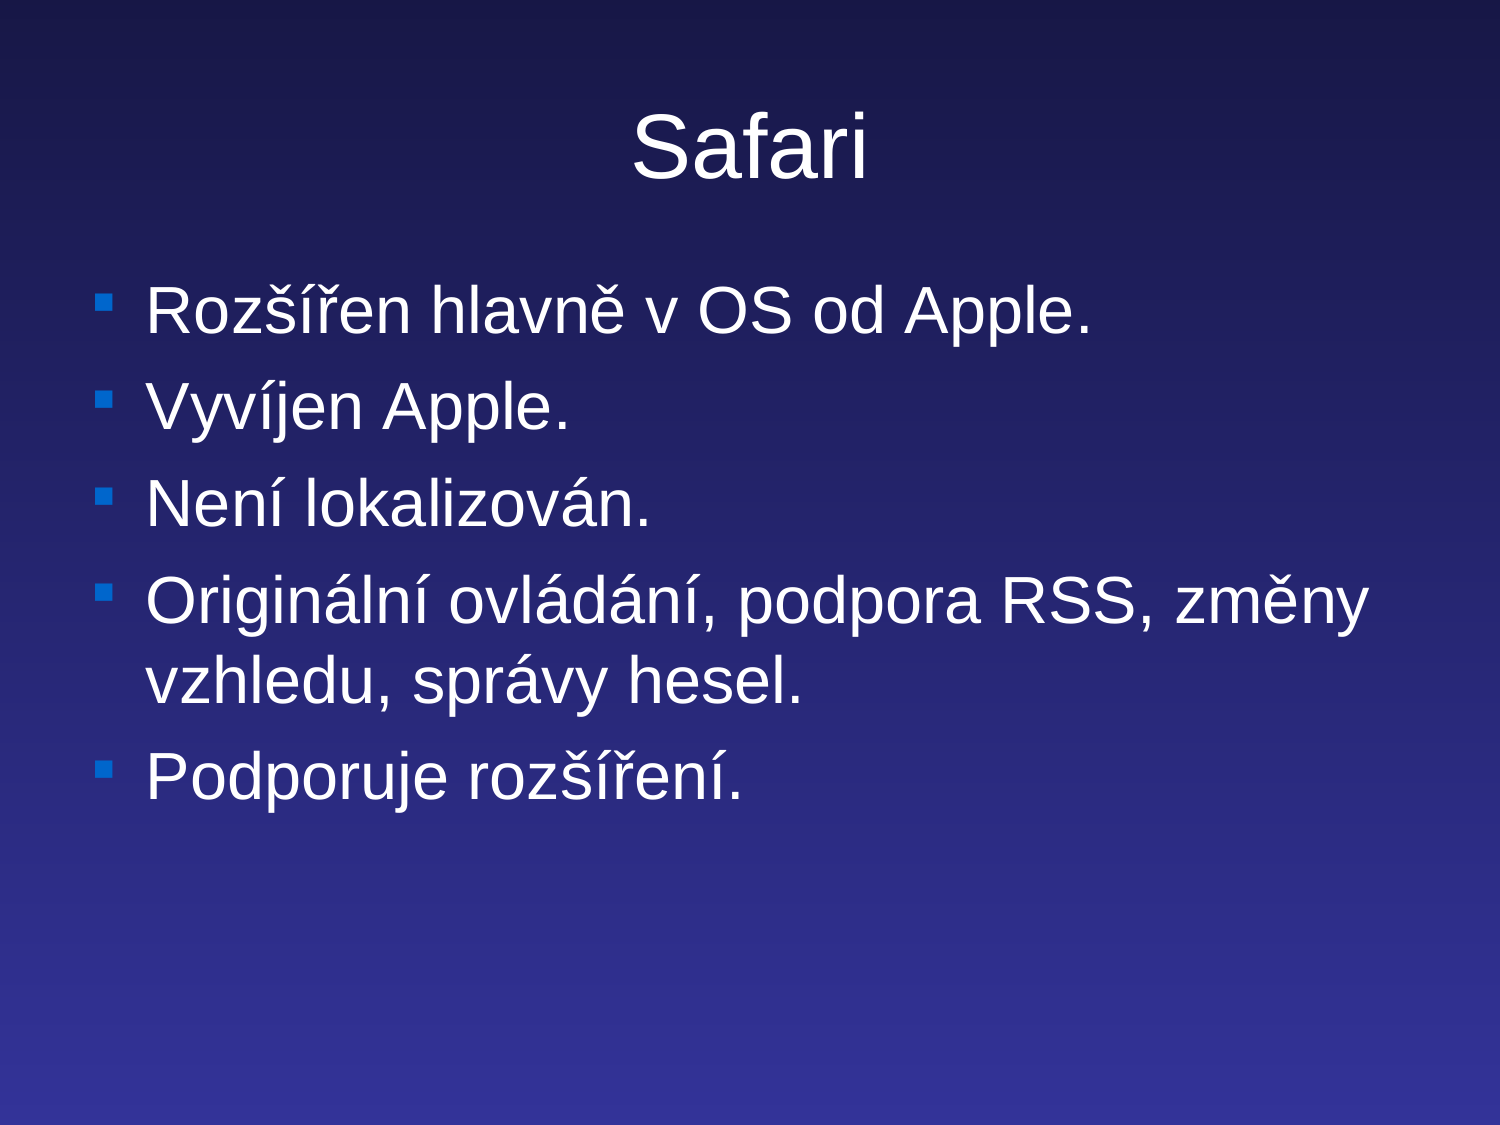

# Safari
Rozšířen hlavně v OS od Apple.
Vyvíjen Apple.
Není lokalizován.
Originální ovládání, podpora RSS, změny vzhledu, správy hesel.
Podporuje rozšíření.